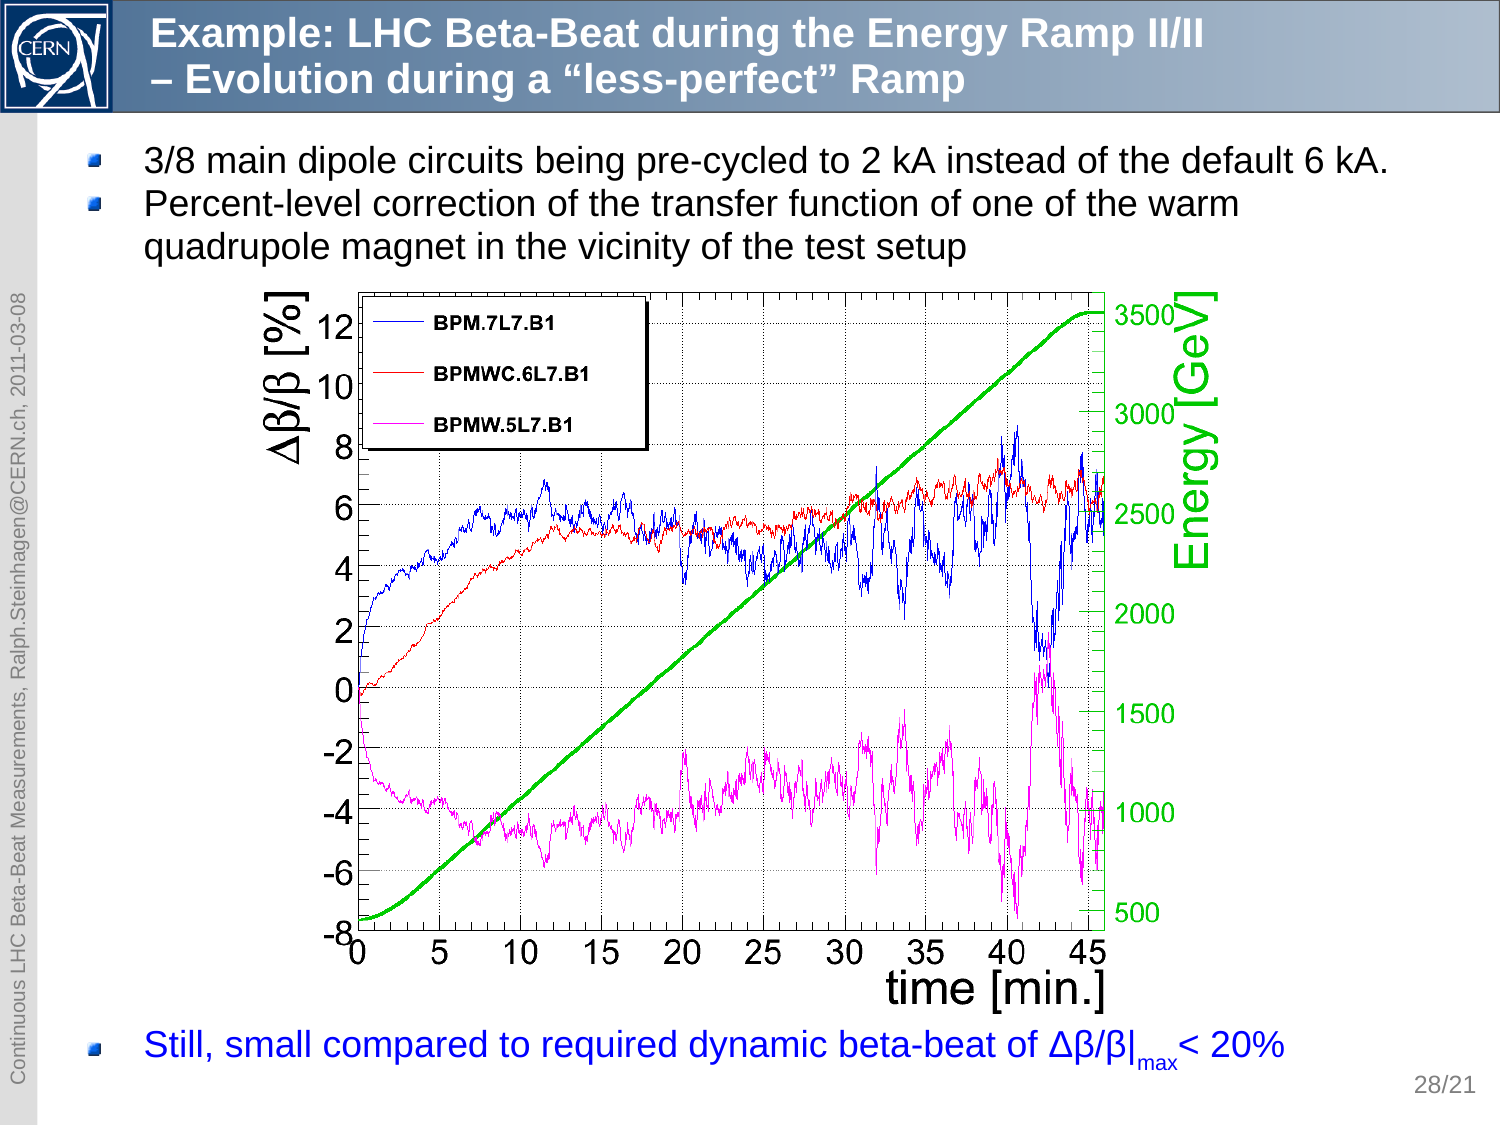

# Example: LHC Beta-Beat during the Energy Ramp II/II – Evolution during a “less-perfect” Ramp
3/8 main dipole circuits being pre-cycled to 2 kA instead of the default 6 kA.
Percent-level correction of the transfer function of one of the warm quadrupole magnet in the vicinity of the test setup
Still, small compared to required dynamic beta-beat of Δβ/β|max< 20%